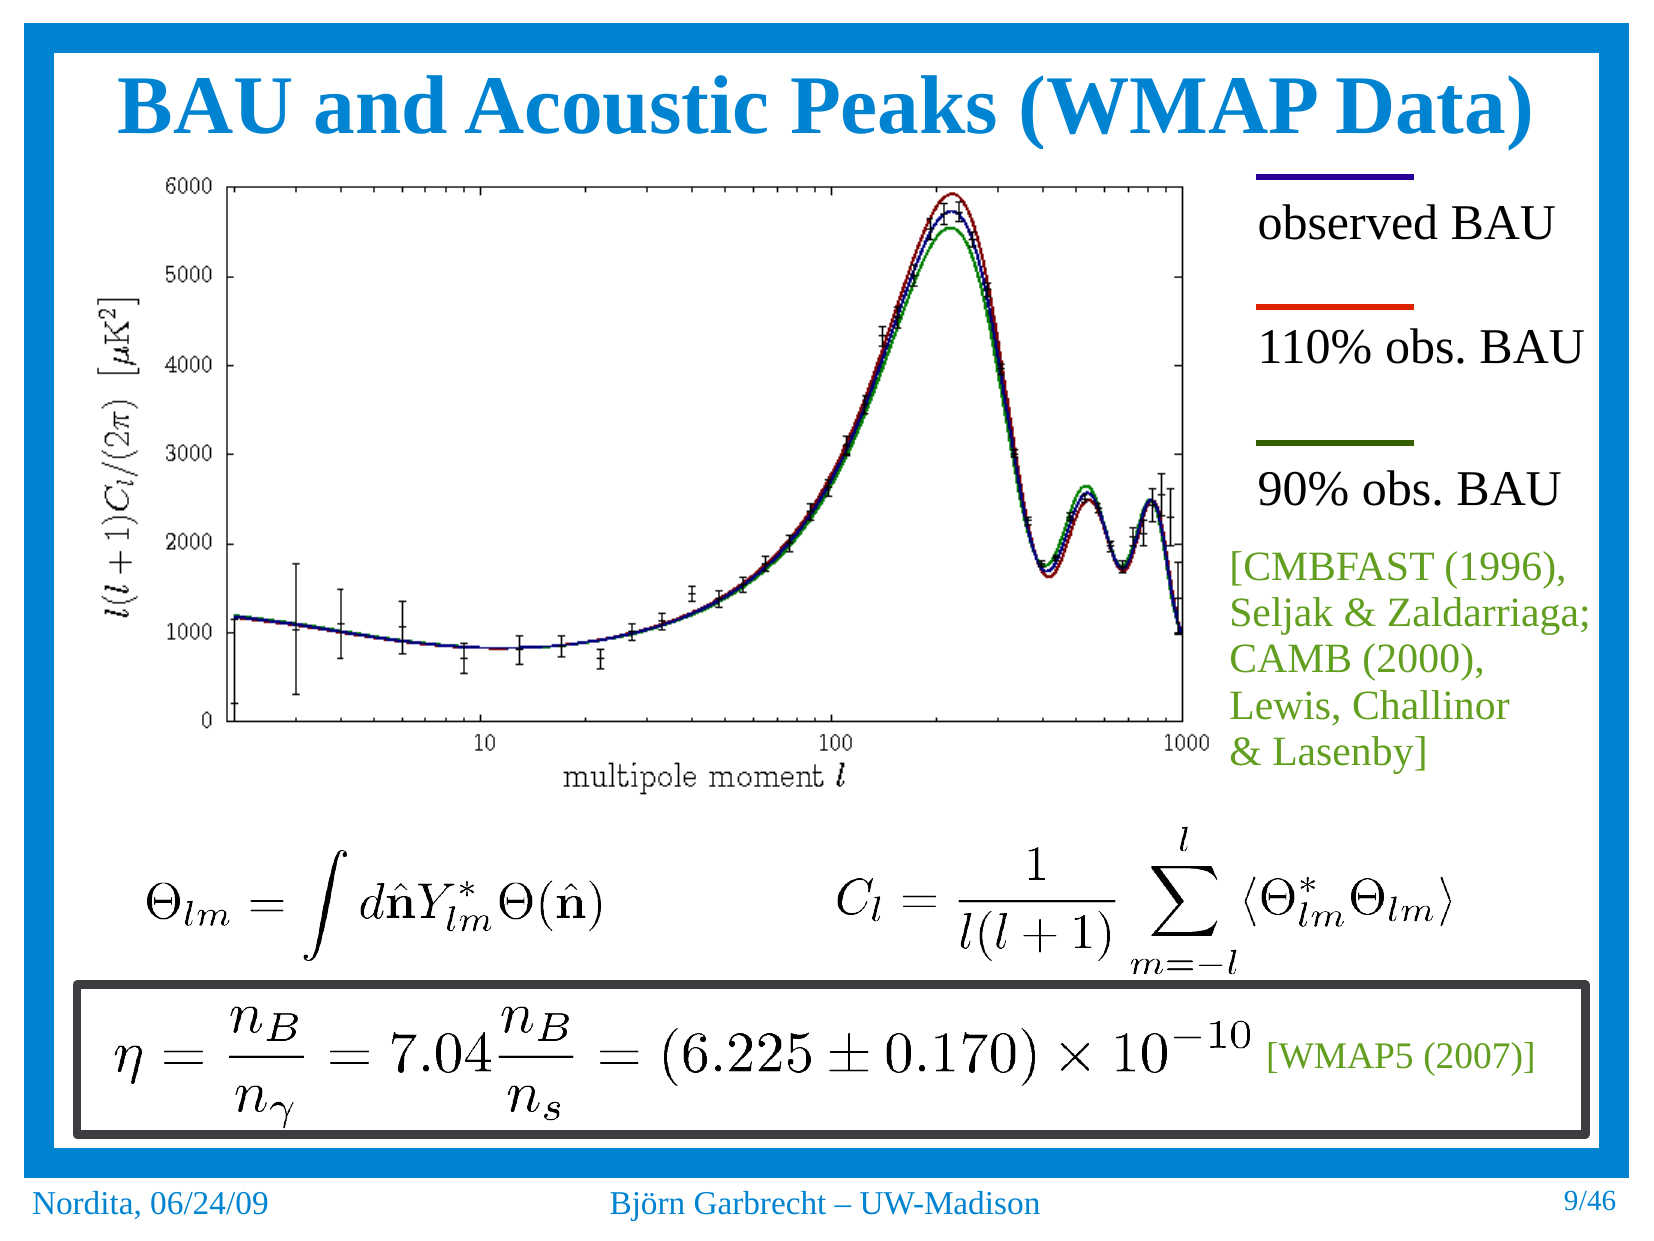

# BAU and Acoustic Peaks (WMAP Data)
observed BAU
110% obs. BAU
90% obs. BAU
[CMBFAST (1996),
Seljak & Zaldarriaga;
CAMB (2000),
Lewis, Challinor
& Lasenby]
[WMAP5 (2007)]
Björn Garbrecht – UW-Madison
9